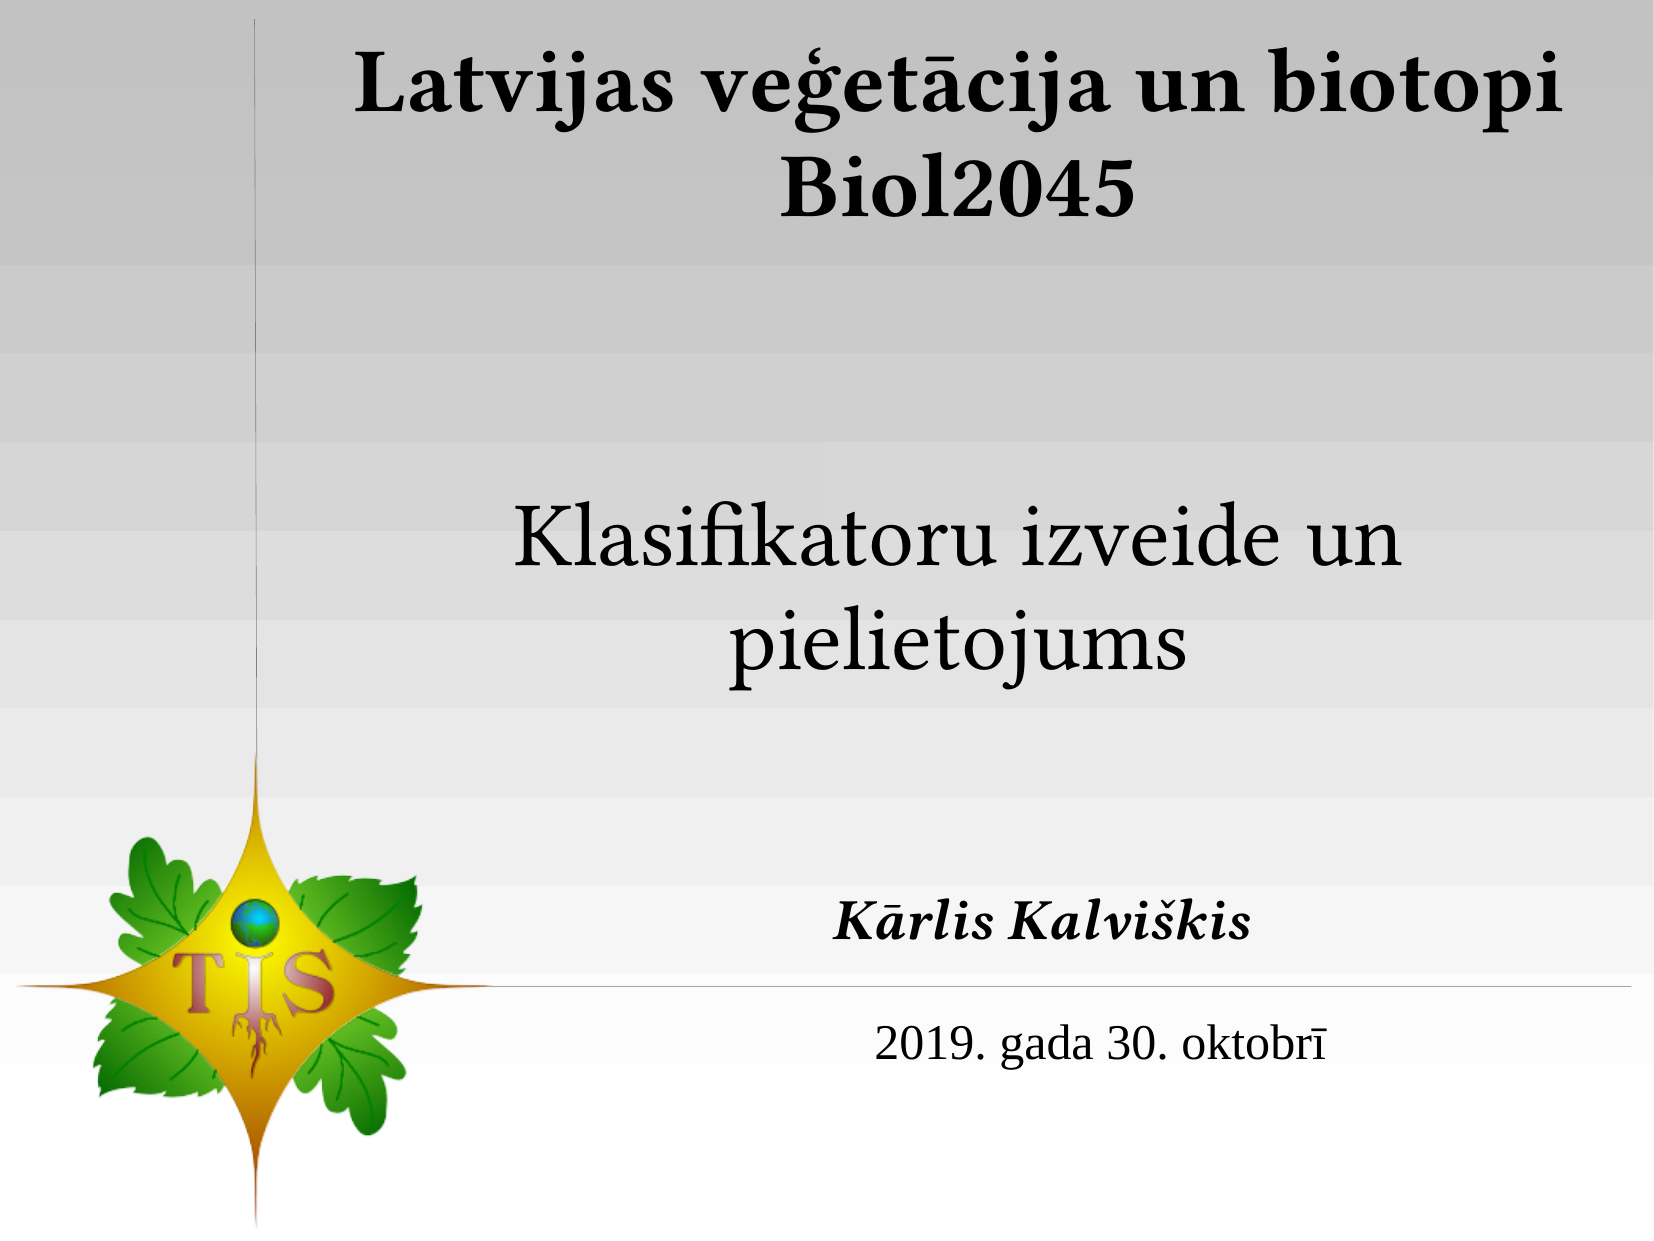

# Klasifikatoru izveide un pielietojums
2019. gada 30. oktobrī